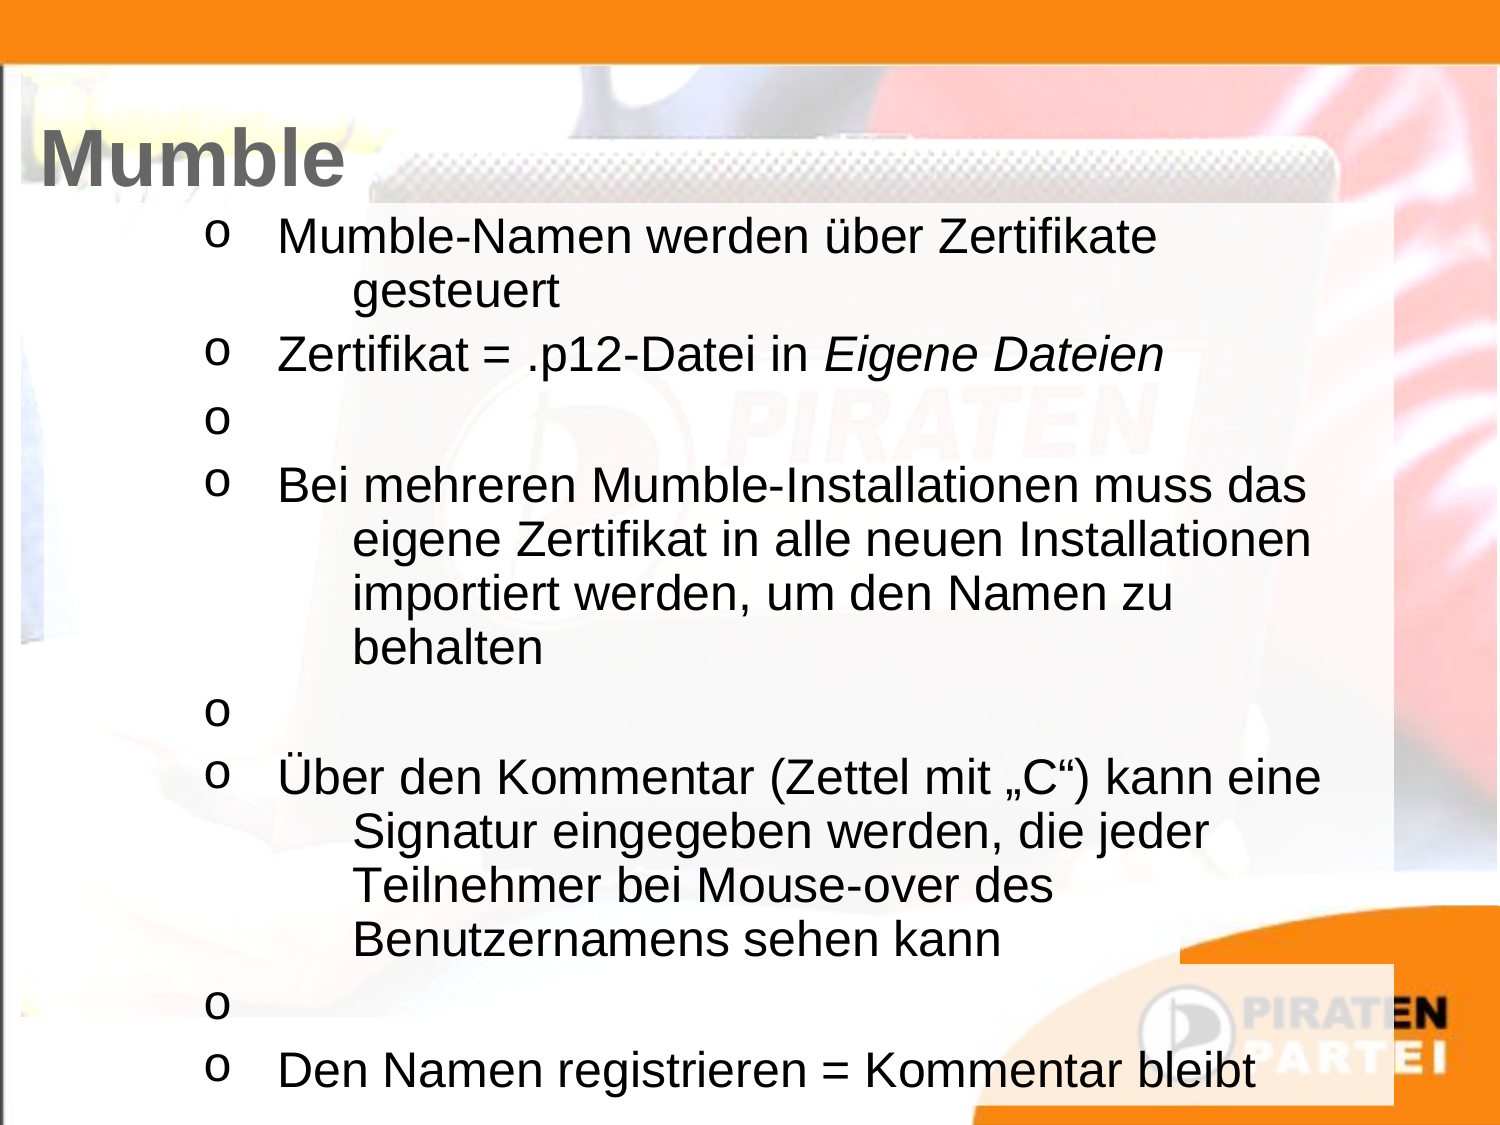

# Mumble
Mumble-Namen werden über Zertifikate gesteuert
Zertifikat = .p12-Datei in Eigene Dateien
Bei mehreren Mumble-Installationen muss das eigene Zertifikat in alle neuen Installationen importiert werden, um den Namen zu behalten
Über den Kommentar (Zettel mit „C“) kann eine Signatur eingegeben werden, die jeder Teilnehmer bei Mouse-over des Benutzernamens sehen kann
Den Namen registrieren = Kommentar bleibt